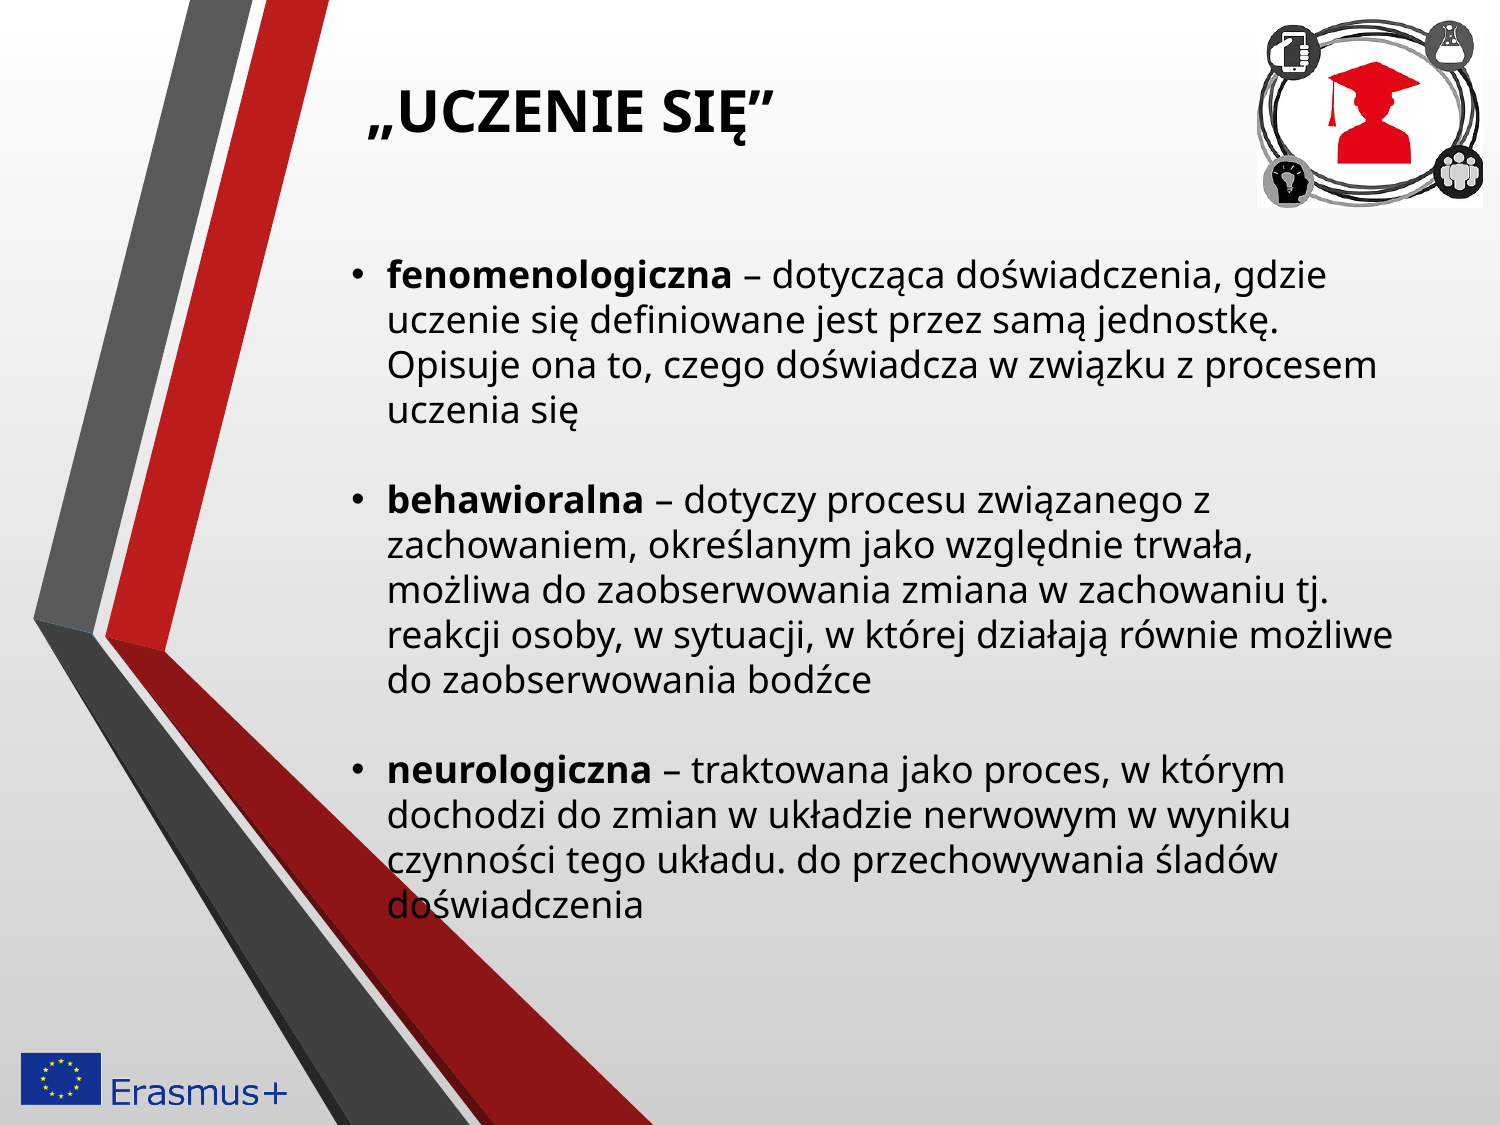

„UCZENIE SIĘ”
fenomenologiczna – dotycząca doświadczenia, gdzie uczenie się definiowane jest przez samą jednostkę. Opisuje ona to, czego doświadcza w związku z procesem uczenia się
behawioralna – dotyczy procesu związanego z zachowaniem, określanym jako względnie trwała, możliwa do zaobserwowania zmiana w zachowaniu tj. reakcji osoby, w sytuacji, w której działają równie możliwe do zaobserwowania bodźce
neurologiczna – traktowana jako proces, w którym dochodzi do zmian w układzie nerwowym w wyniku czynności tego układu. do przechowywania śladów doświadczenia